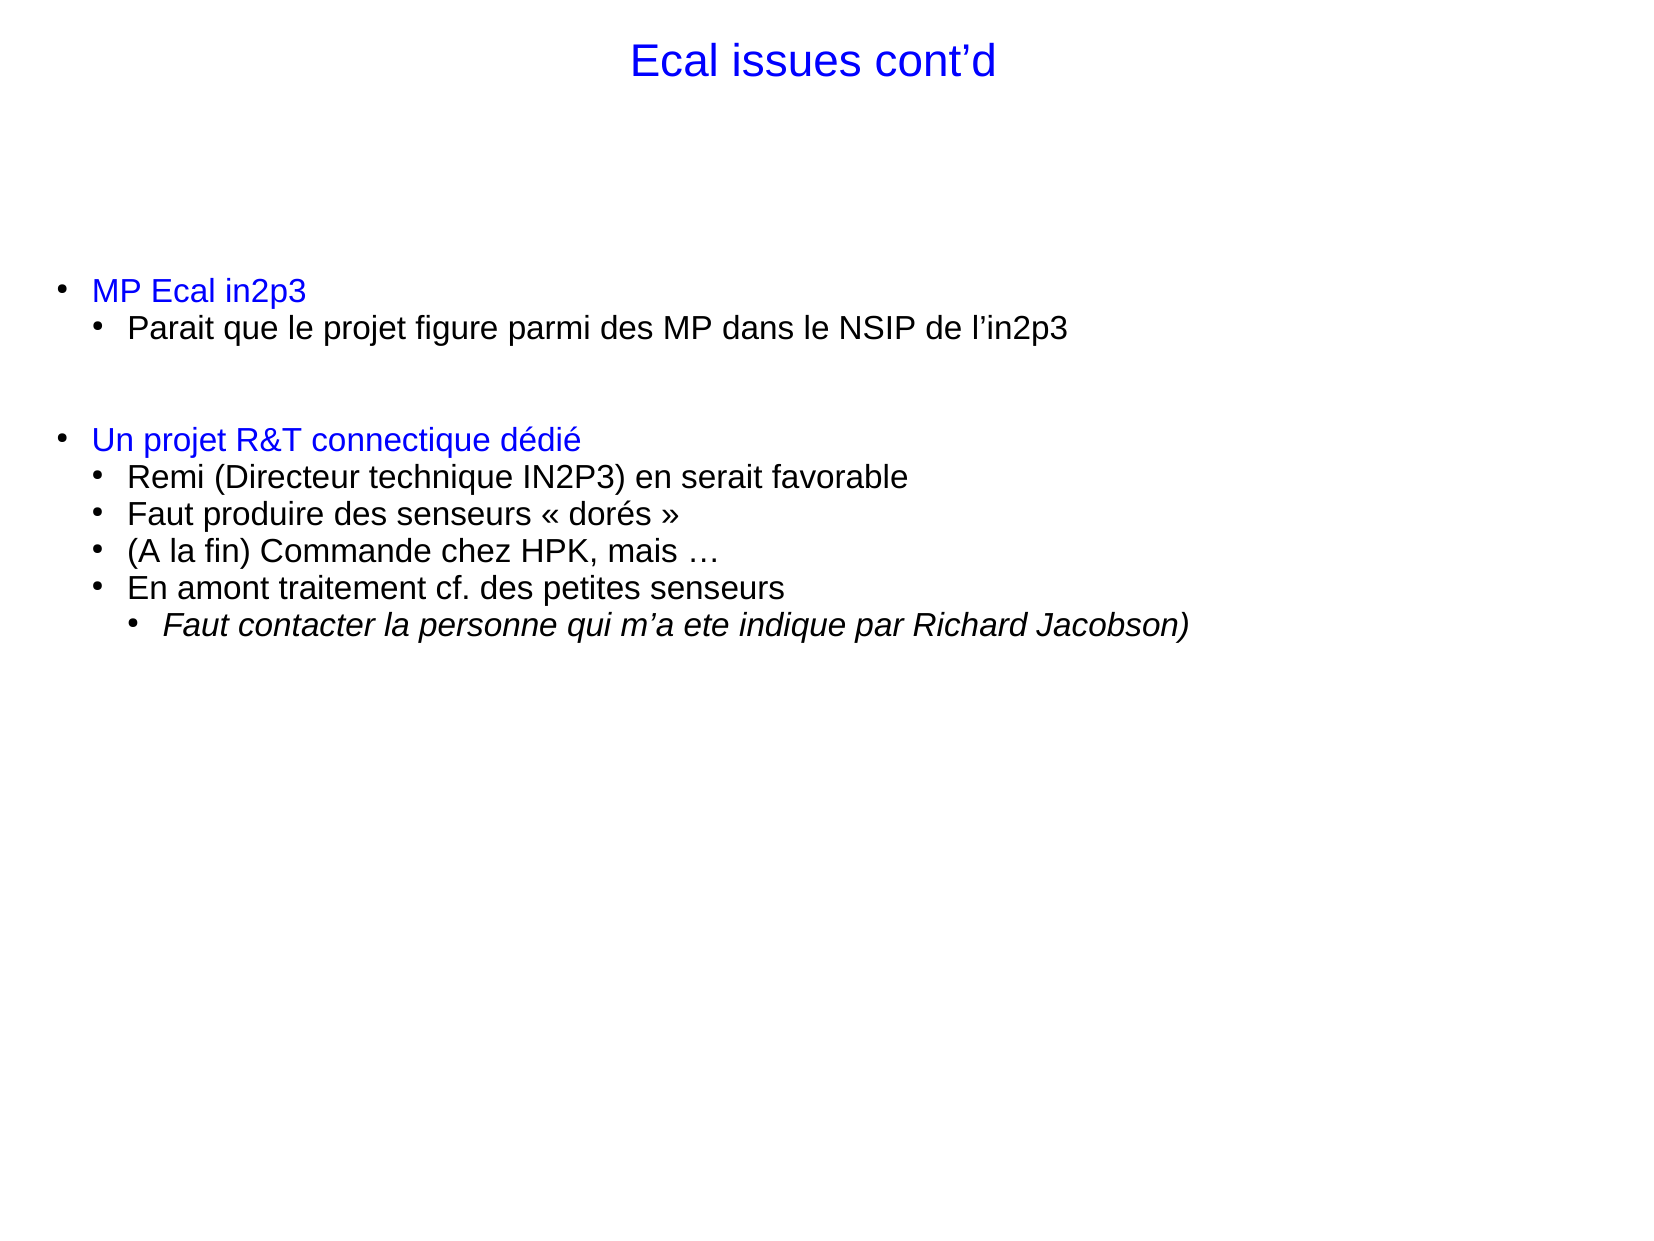

Ecal issues cont’d
MP Ecal in2p3
Parait que le projet figure parmi des MP dans le NSIP de l’in2p3
Un projet R&T connectique dédié
Remi (Directeur technique IN2P3) en serait favorable
Faut produire des senseurs « dorés »
(A la fin) Commande chez HPK, mais …
En amont traitement cf. des petites senseurs
Faut contacter la personne qui m’a ete indique par Richard Jacobson)